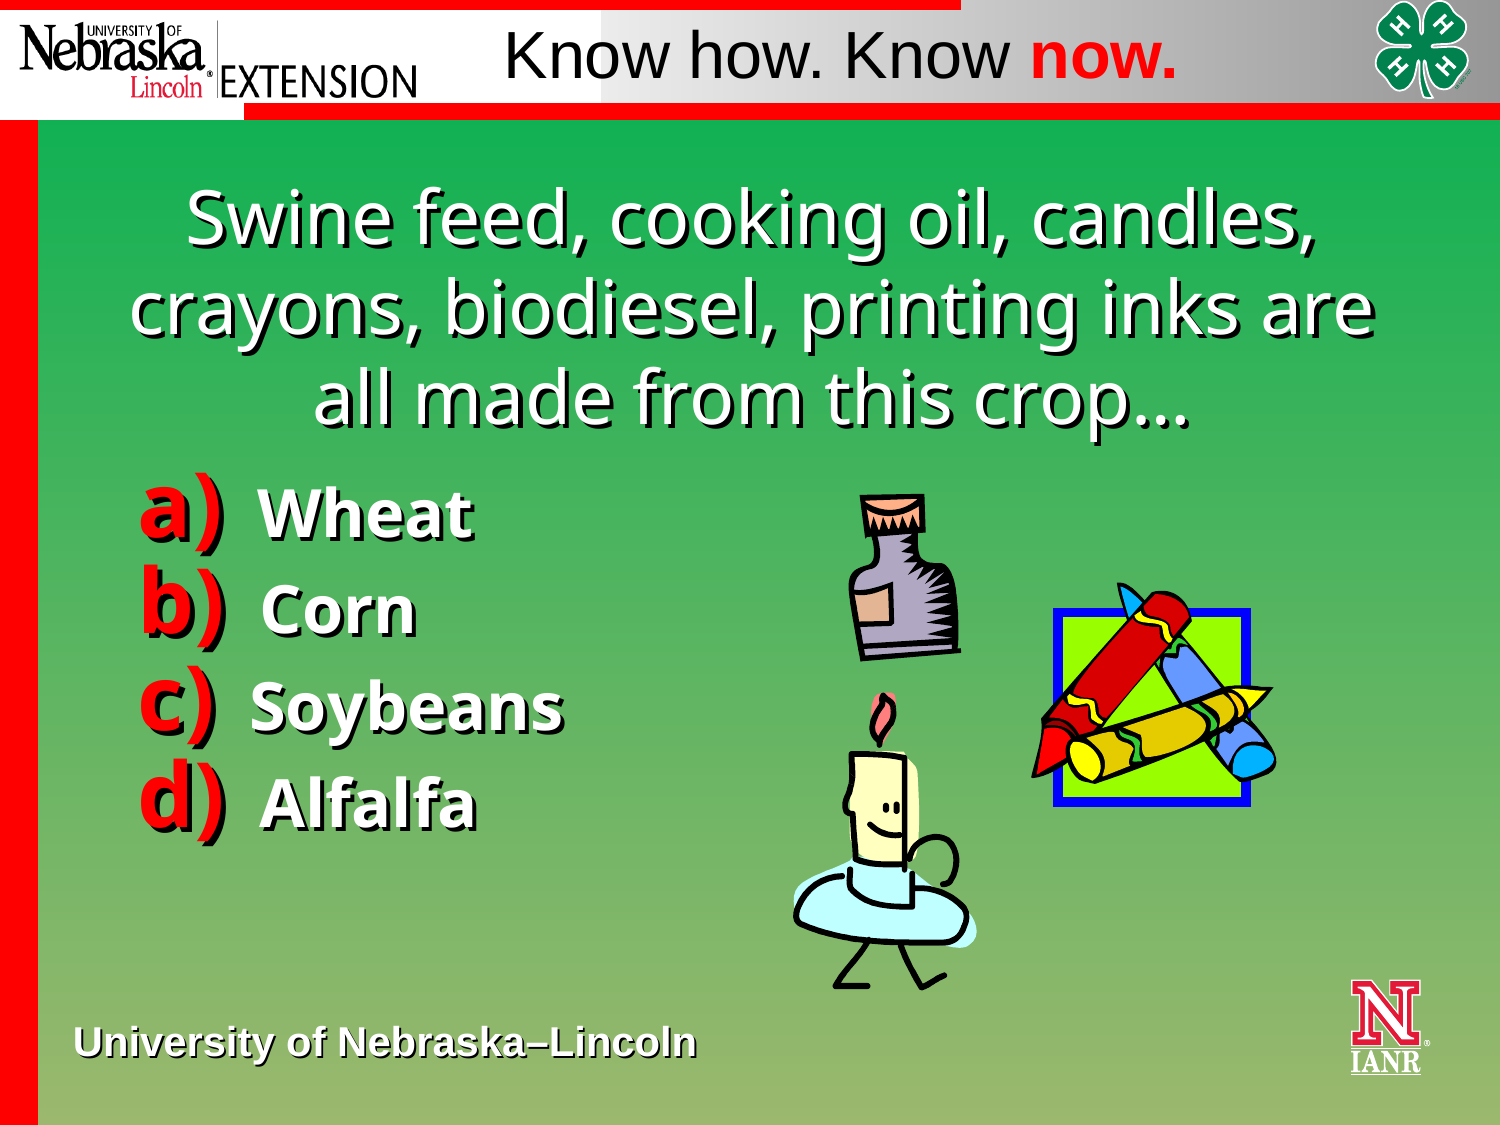

# Swine feed, cooking oil, candles, crayons, biodiesel, printing inks are all made from this crop…
 Wheat
 Corn
 Soybeans
 Alfalfa